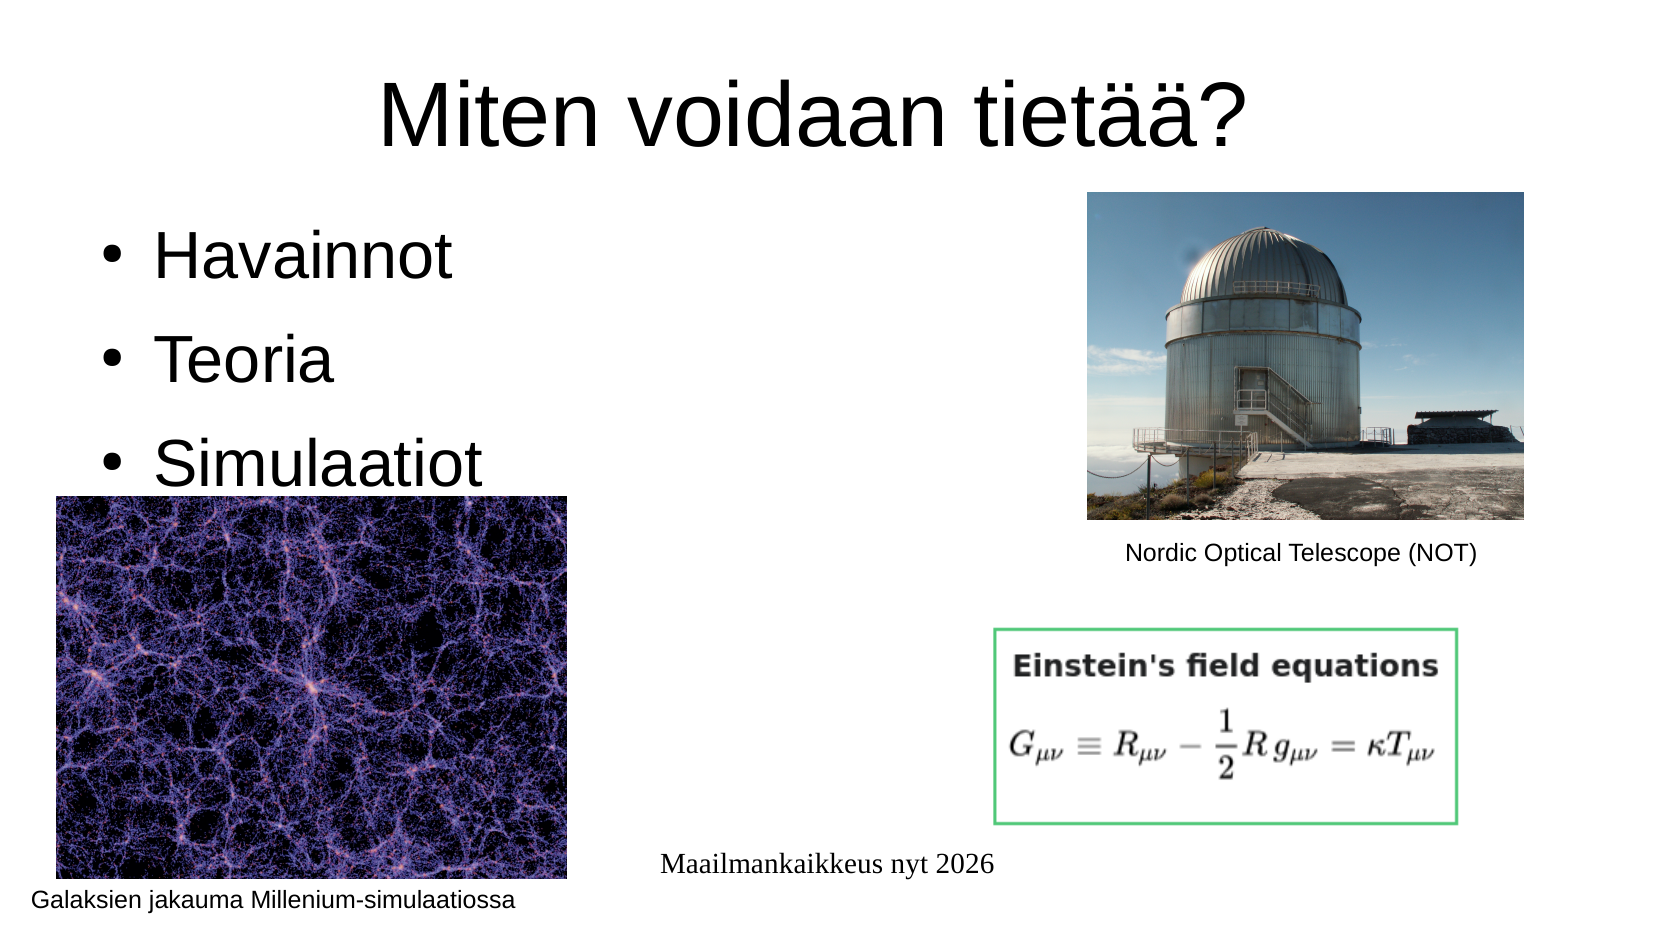

# Miten voidaan tietää?
Havainnot
Teoria
Simulaatiot
Nordic Optical Telescope (NOT)
Galaksien jakauma Millenium-simulaatiossa